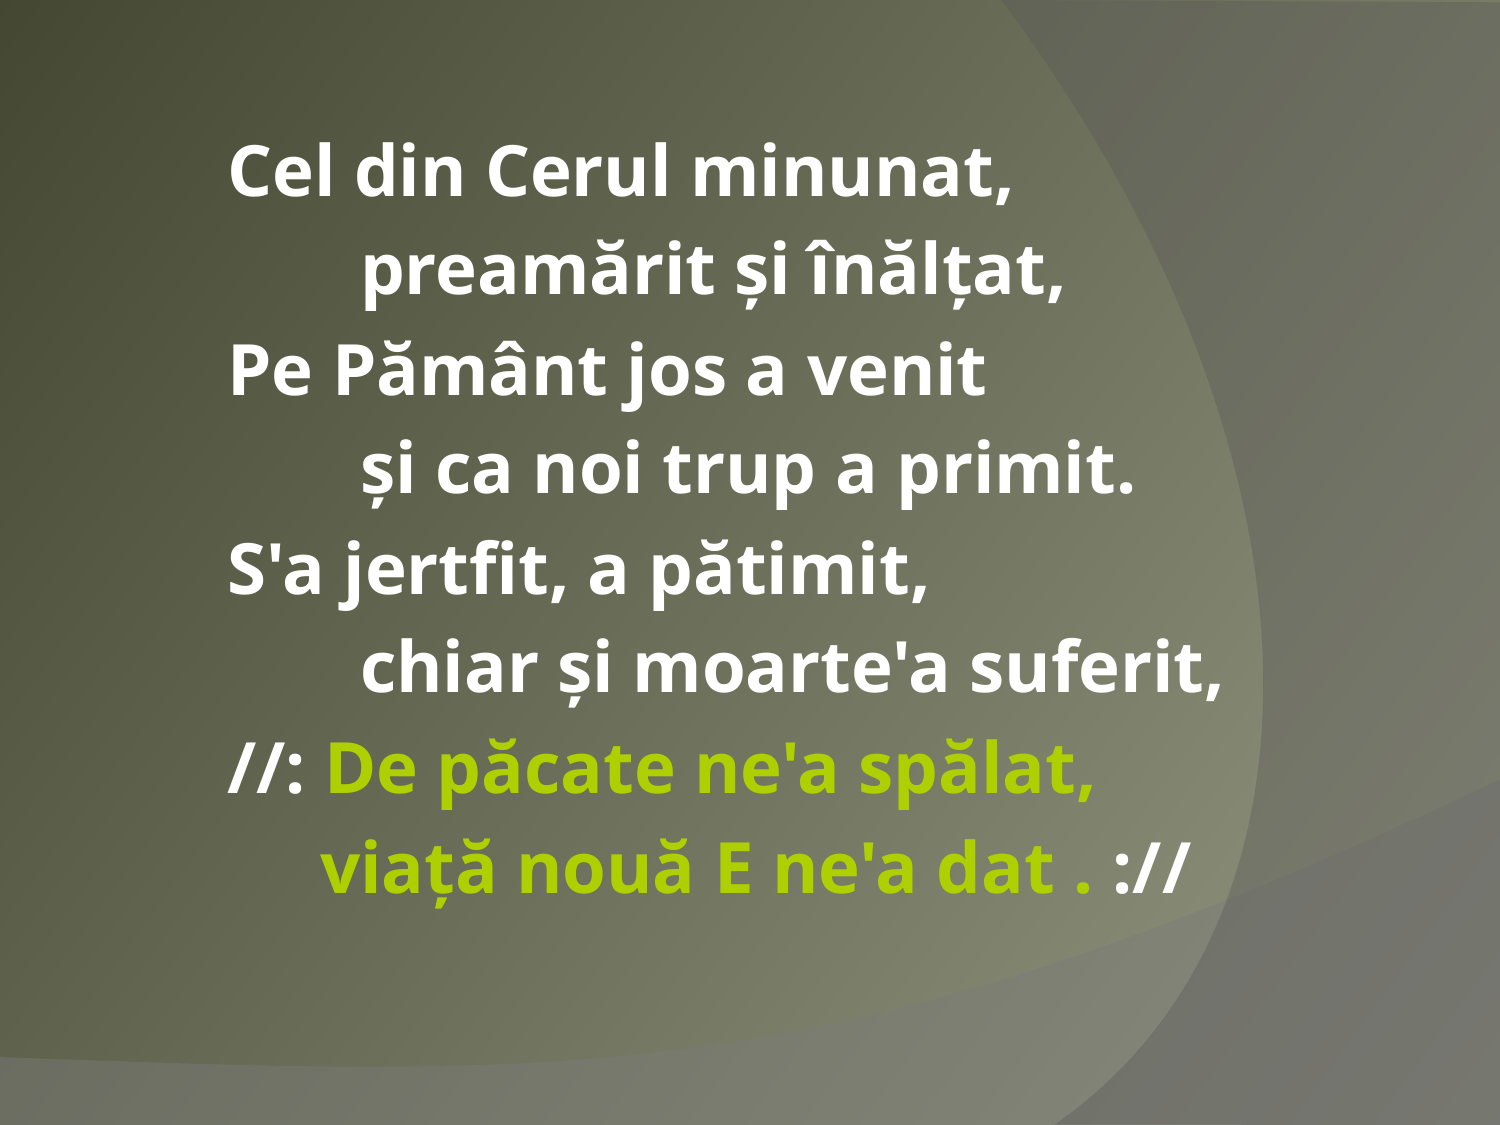

#
Cel din Cerul minunat,
preamărit şi înălţat,
Pe Pământ jos a venit
şi ca noi trup a primit.
S'a jertfit, a pătimit,
chiar şi moarte'a suferit,
//: De păcate ne'a spălat,
 viaţă nouă E ne'a dat . ://